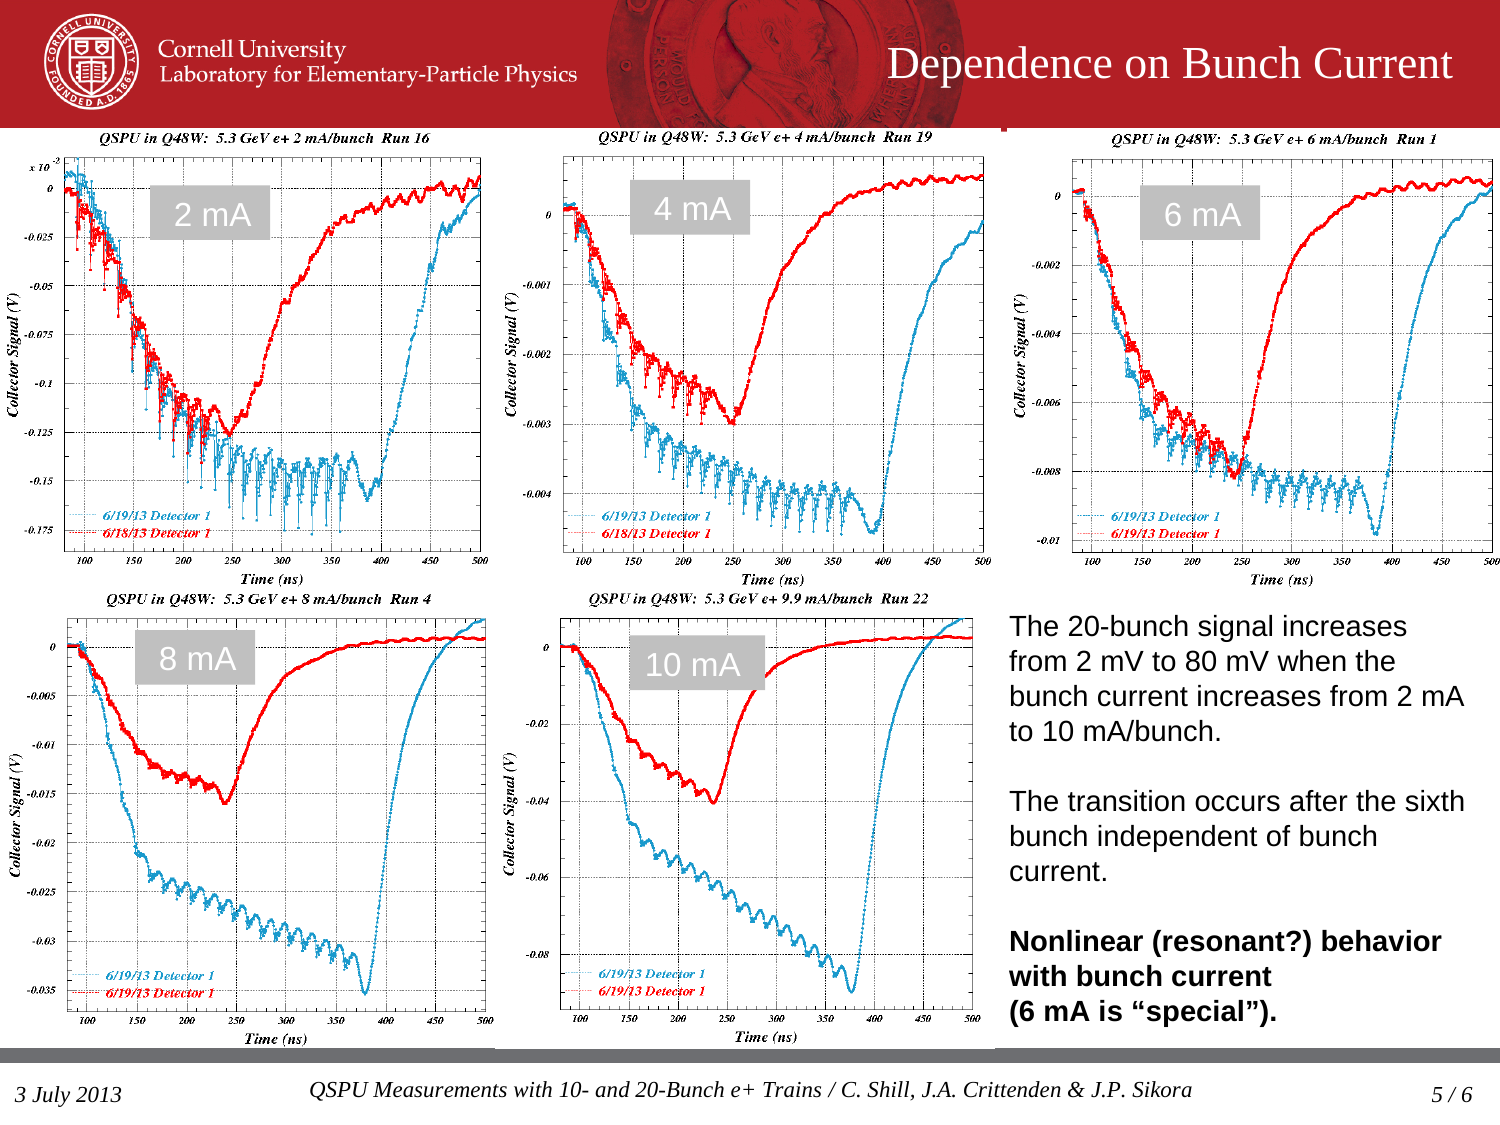

# Dependence on Bunch Current
 4 mA
 2 mA
 6 mA
The 20-bunch signal increases from 2 mV to 80 mV when the bunch current increases from 2 mA to 10 mA/bunch.
The transition occurs after the sixth bunch independent of bunch current.
Nonlinear (resonant?) behavior with bunch current
(6 mA is “special”).
 8 mA
10 mA